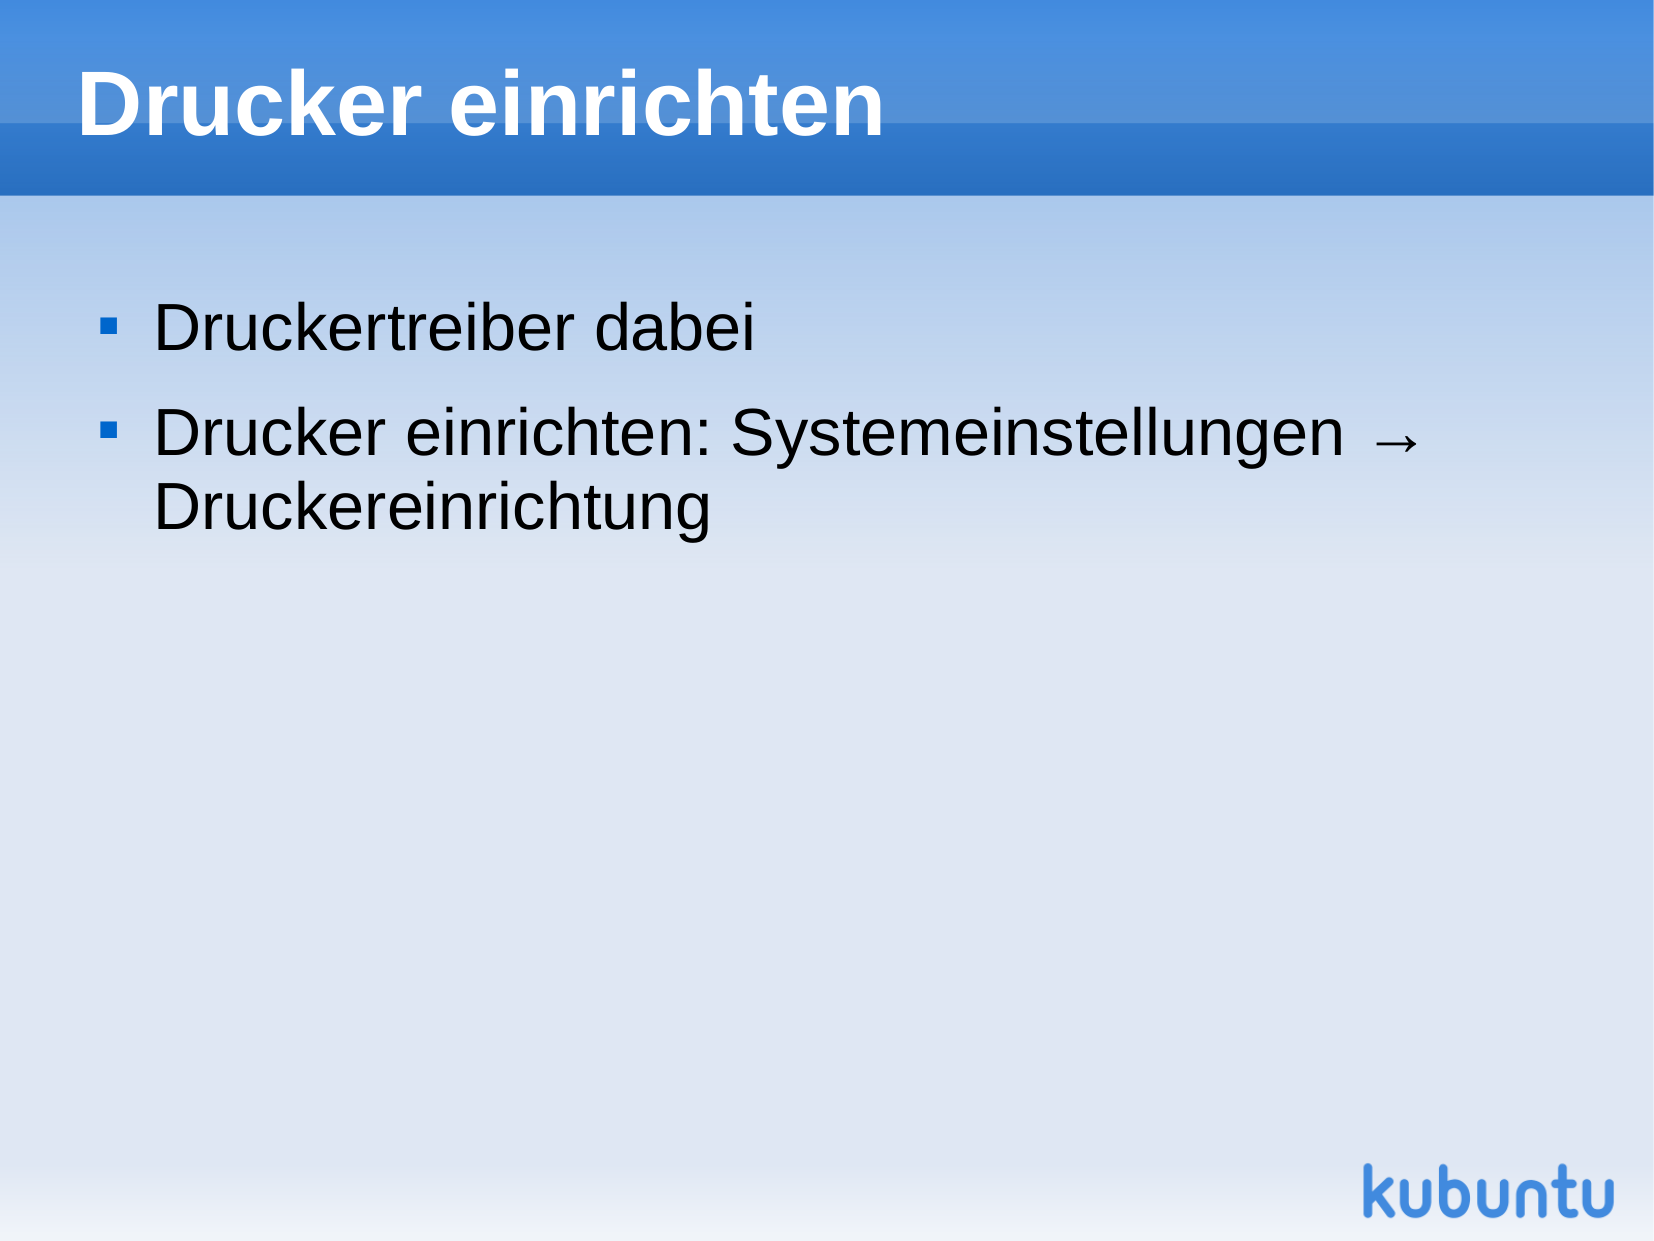

# Drucker einrichten
Druckertreiber dabei
Drucker einrichten: Systemeinstellungen → Druckereinrichtung